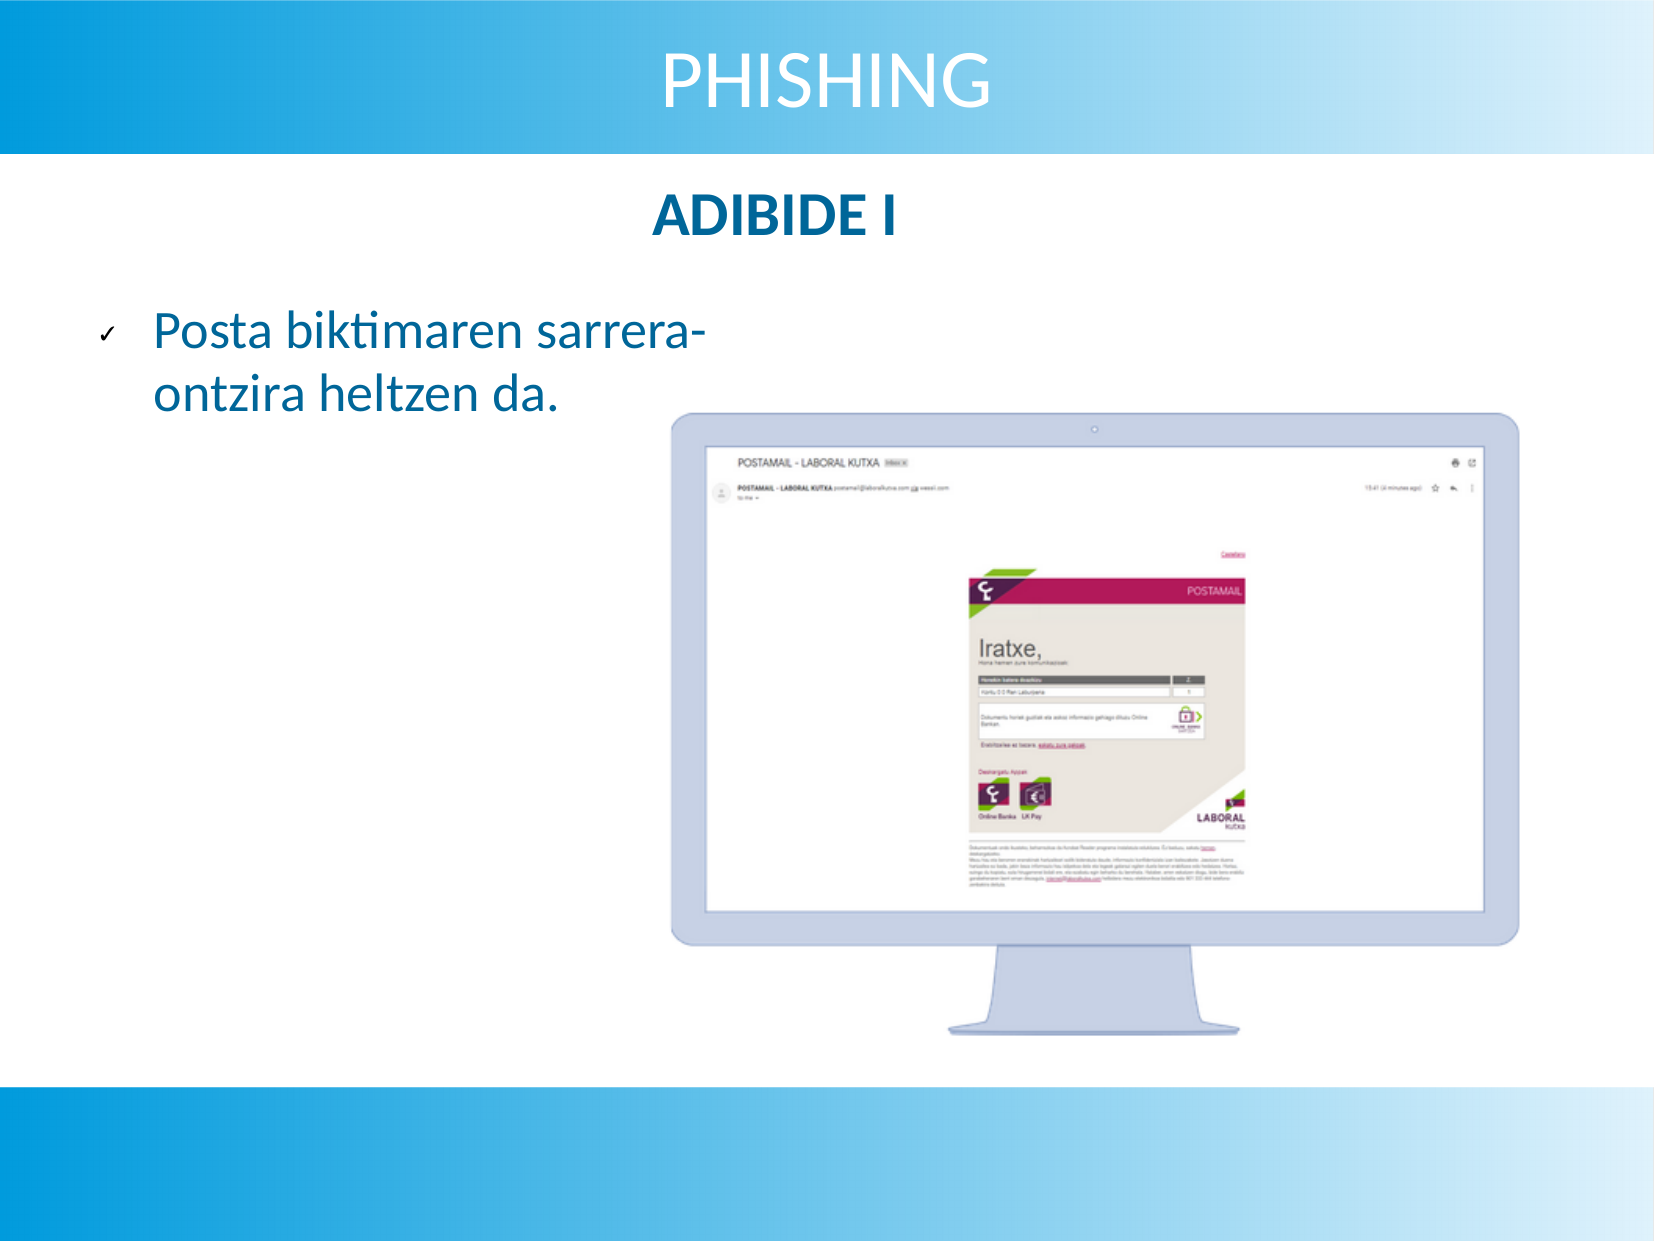

# PHISHING
ADIBIDE I
Posta biktimaren sarrera-ontzira heltzen da.